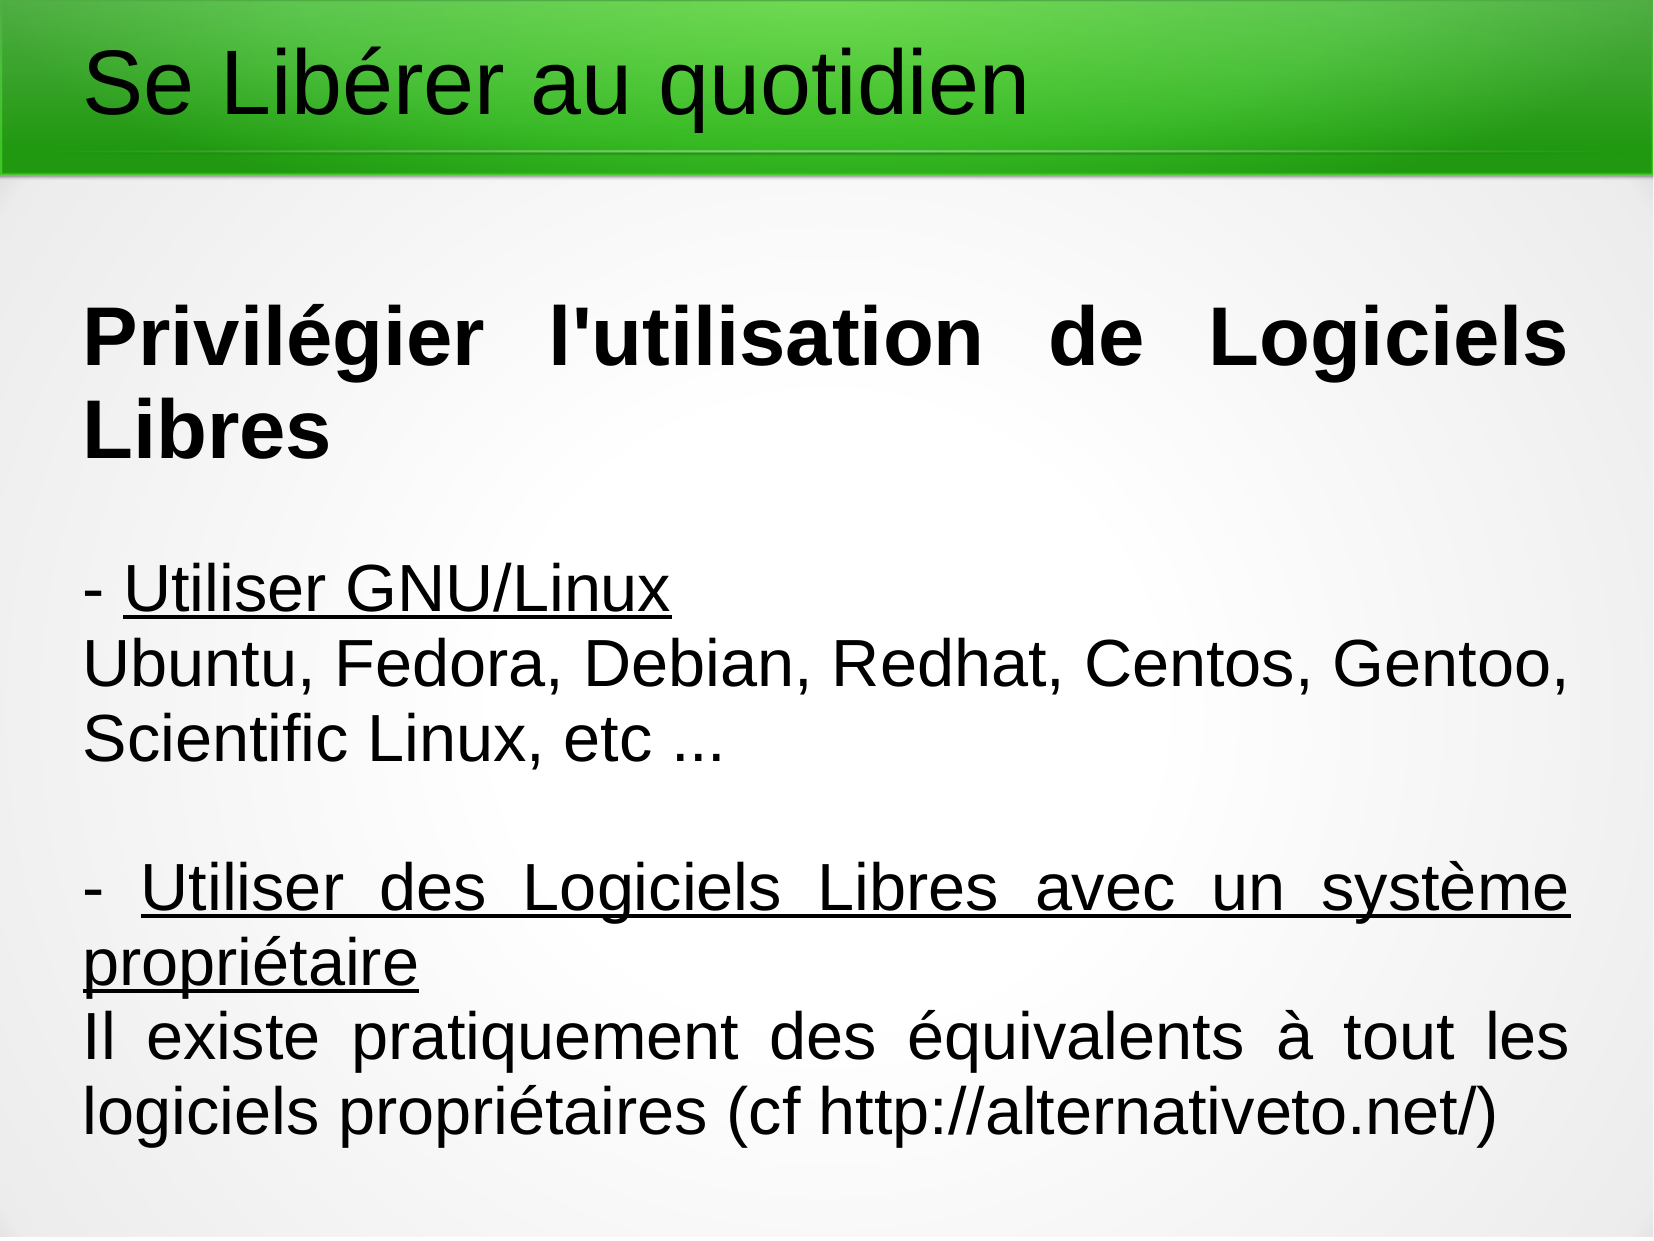

# Se Libérer au quotidien
Privilégier l'utilisation de Logiciels Libres
- Utiliser GNU/Linux
Ubuntu, Fedora, Debian, Redhat, Centos, Gentoo, Scientific Linux, etc ...
- Utiliser des Logiciels Libres avec un système propriétaire
Il existe pratiquement des équivalents à tout les logiciels propriétaires (cf http://alternativeto.net/)